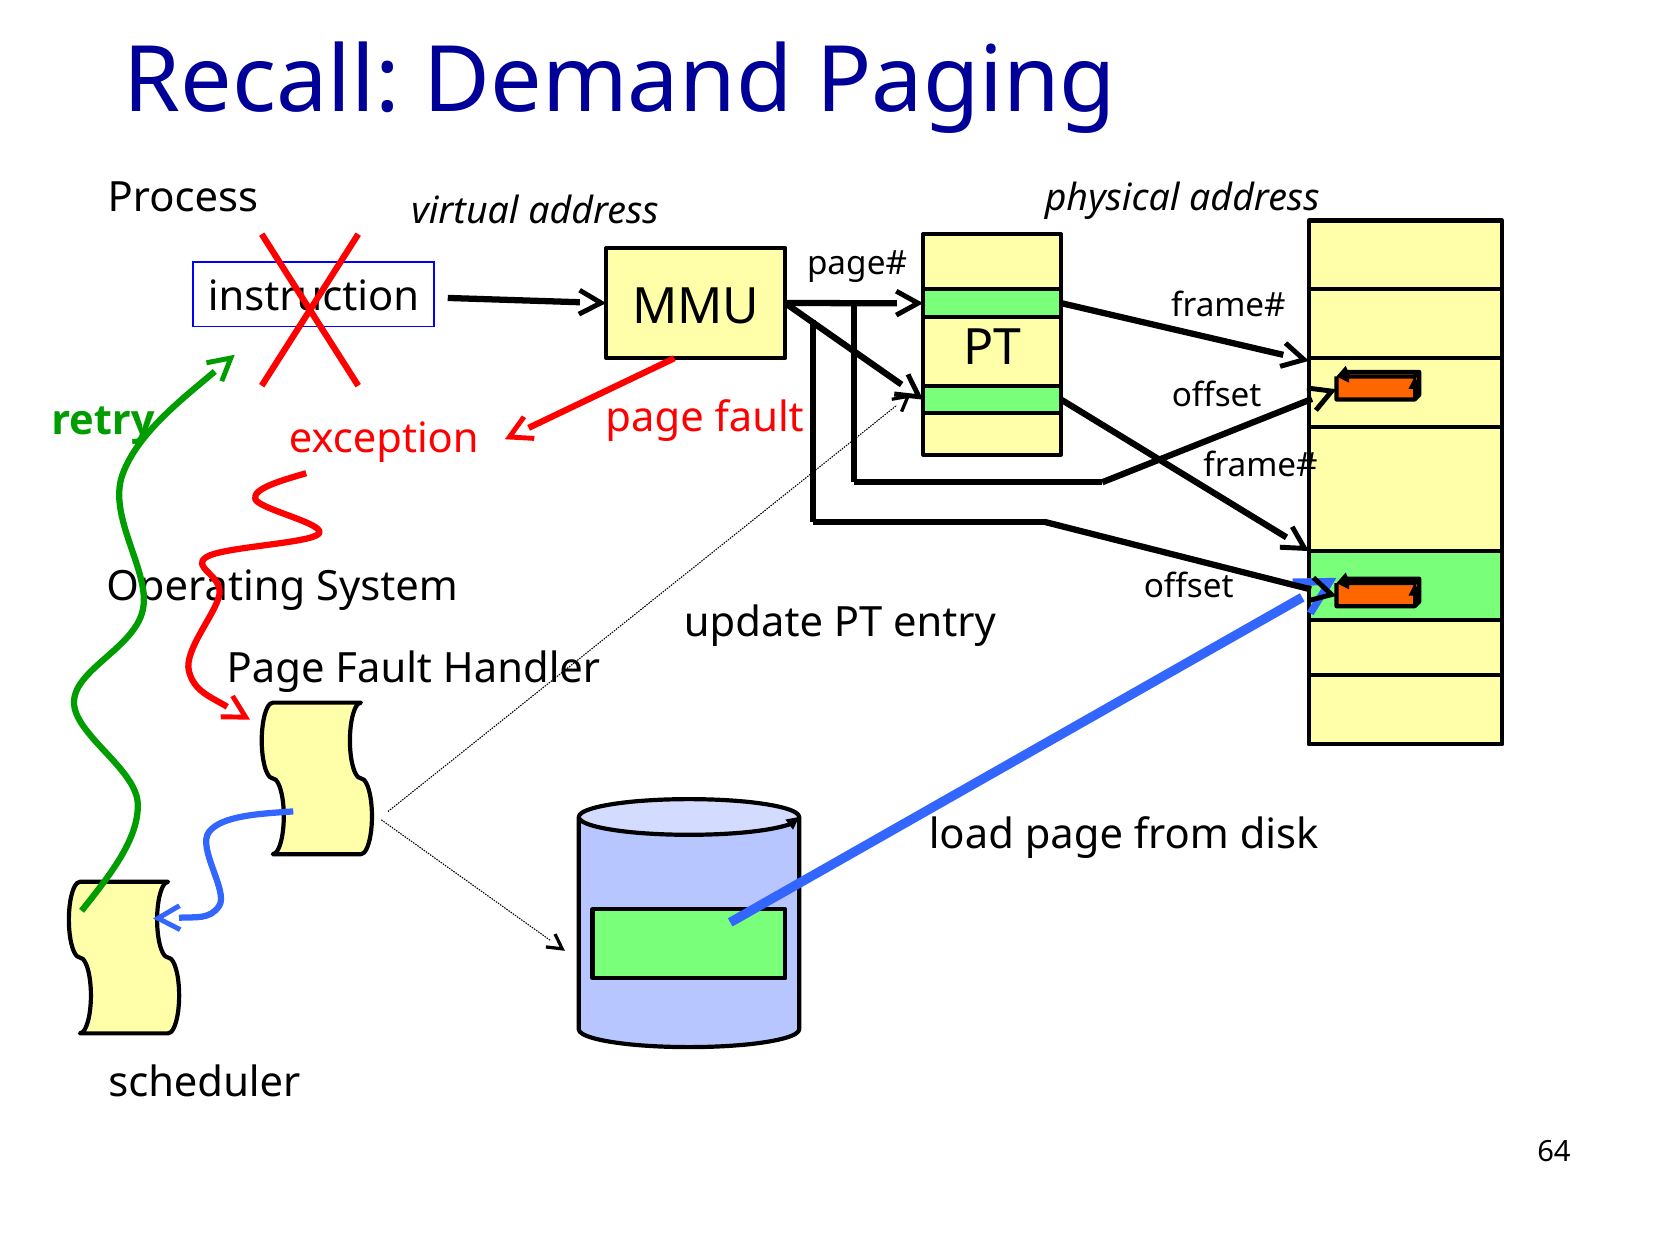

# Recall: Demand Paging
Process
physical address
virtual address
page#
PT
MMU
instruction
frame#
retry
page fault
offset
update PT entry
exception
frame#
Operating System
offset
load page from disk
Page Fault Handler
scheduler
64